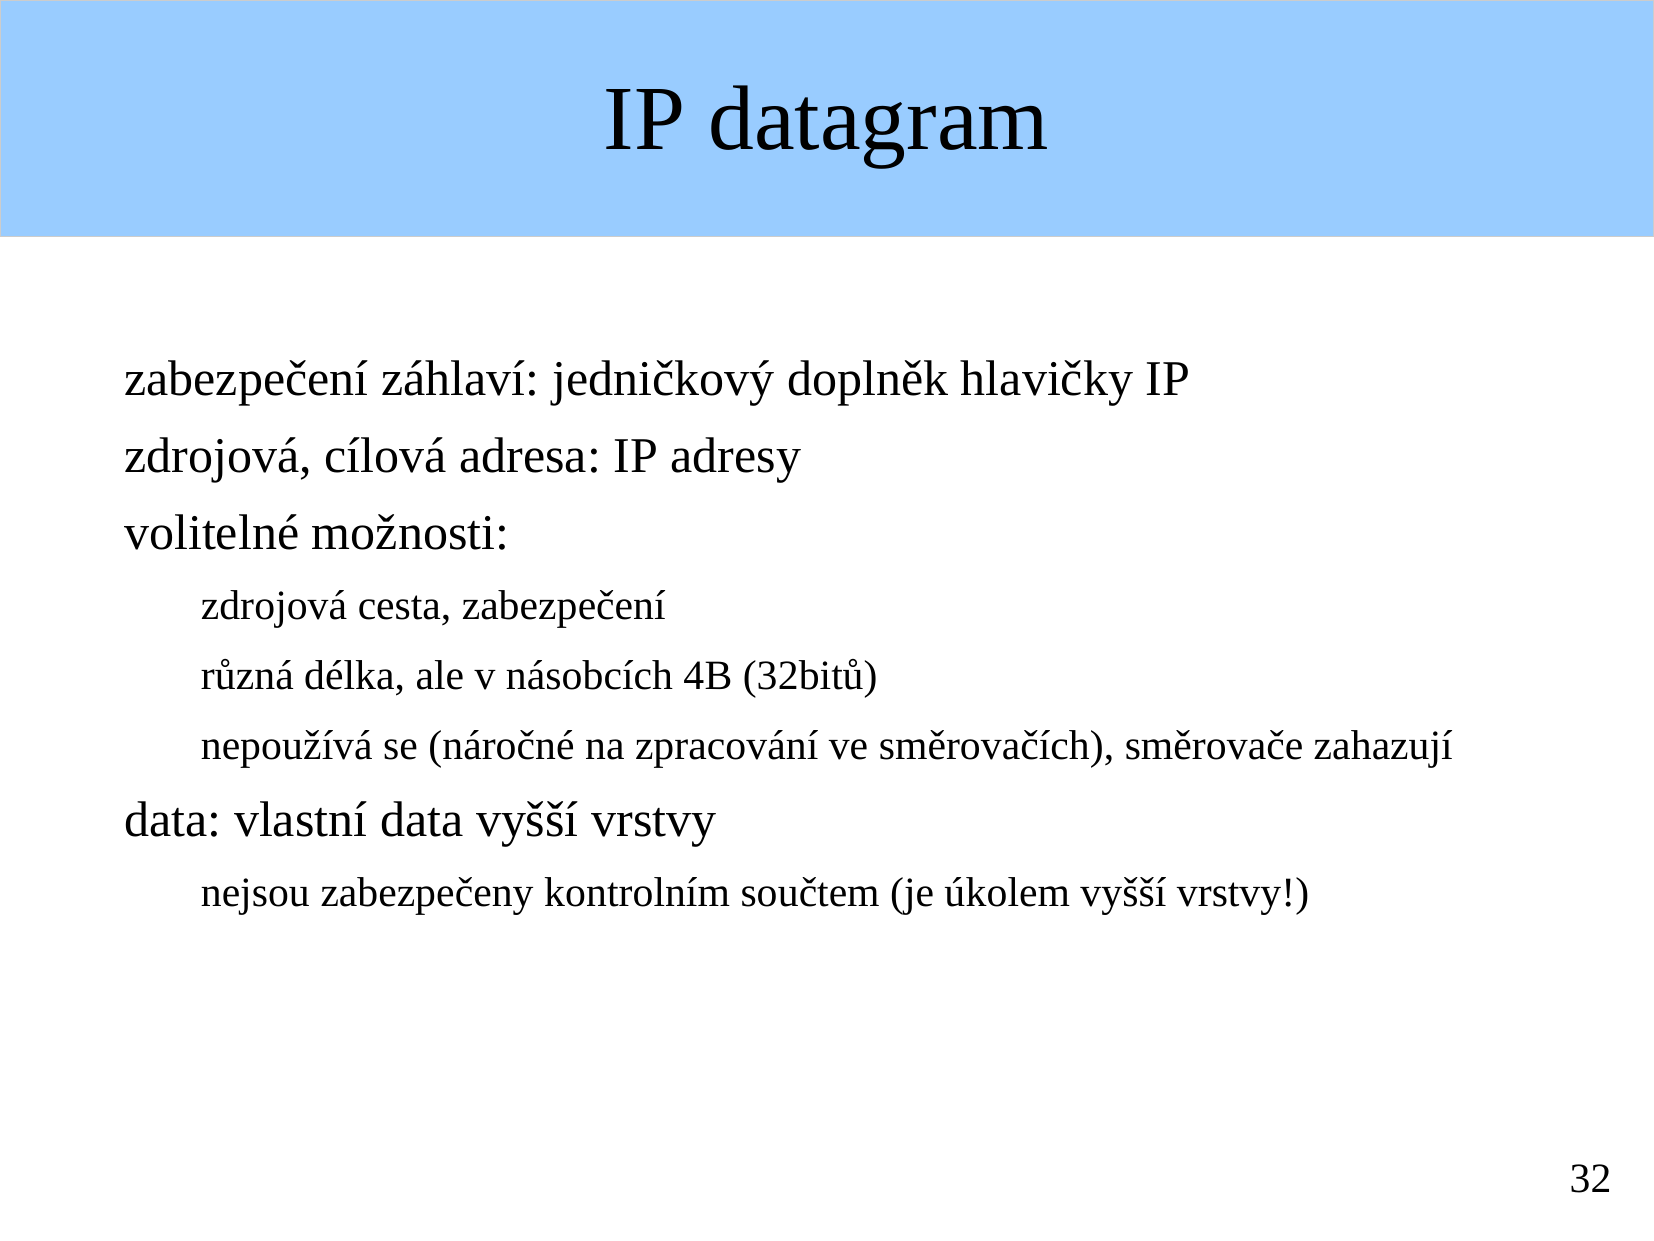

# IP datagram
zabezpečení záhlaví: jedničkový doplněk hlavičky IP
zdrojová, cílová adresa: IP adresy
volitelné možnosti:
zdrojová cesta, zabezpečení
různá délka, ale v násobcích 4B (32bitů)
nepoužívá se (náročné na zpracování ve směrovačích), směrovače zahazují
data: vlastní data vyšší vrstvy
nejsou zabezpečeny kontrolním součtem (je úkolem vyšší vrstvy!)